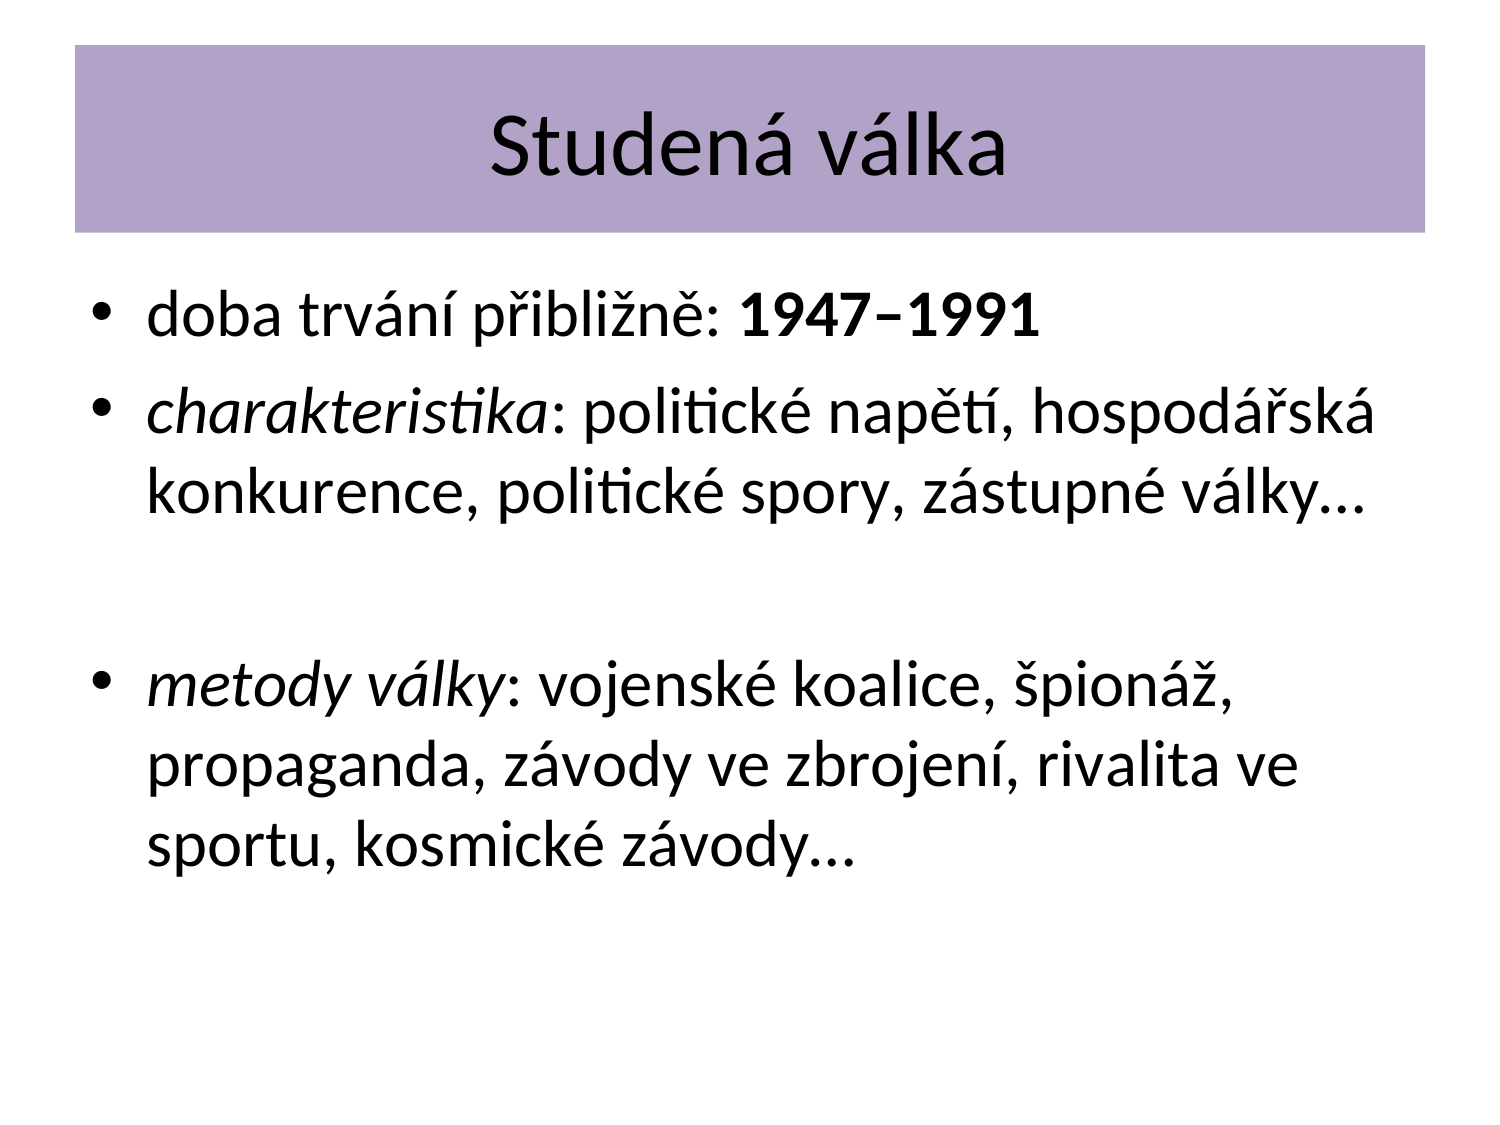

# Studená válka
doba trvání přibližně: 1947–1991
charakteristika: politické napětí, hospodářská konkurence, politické spory, zástupné války…
metody války: vojenské koalice, špionáž, propaganda, závody ve zbrojení, rivalita ve sportu, kosmické závody…